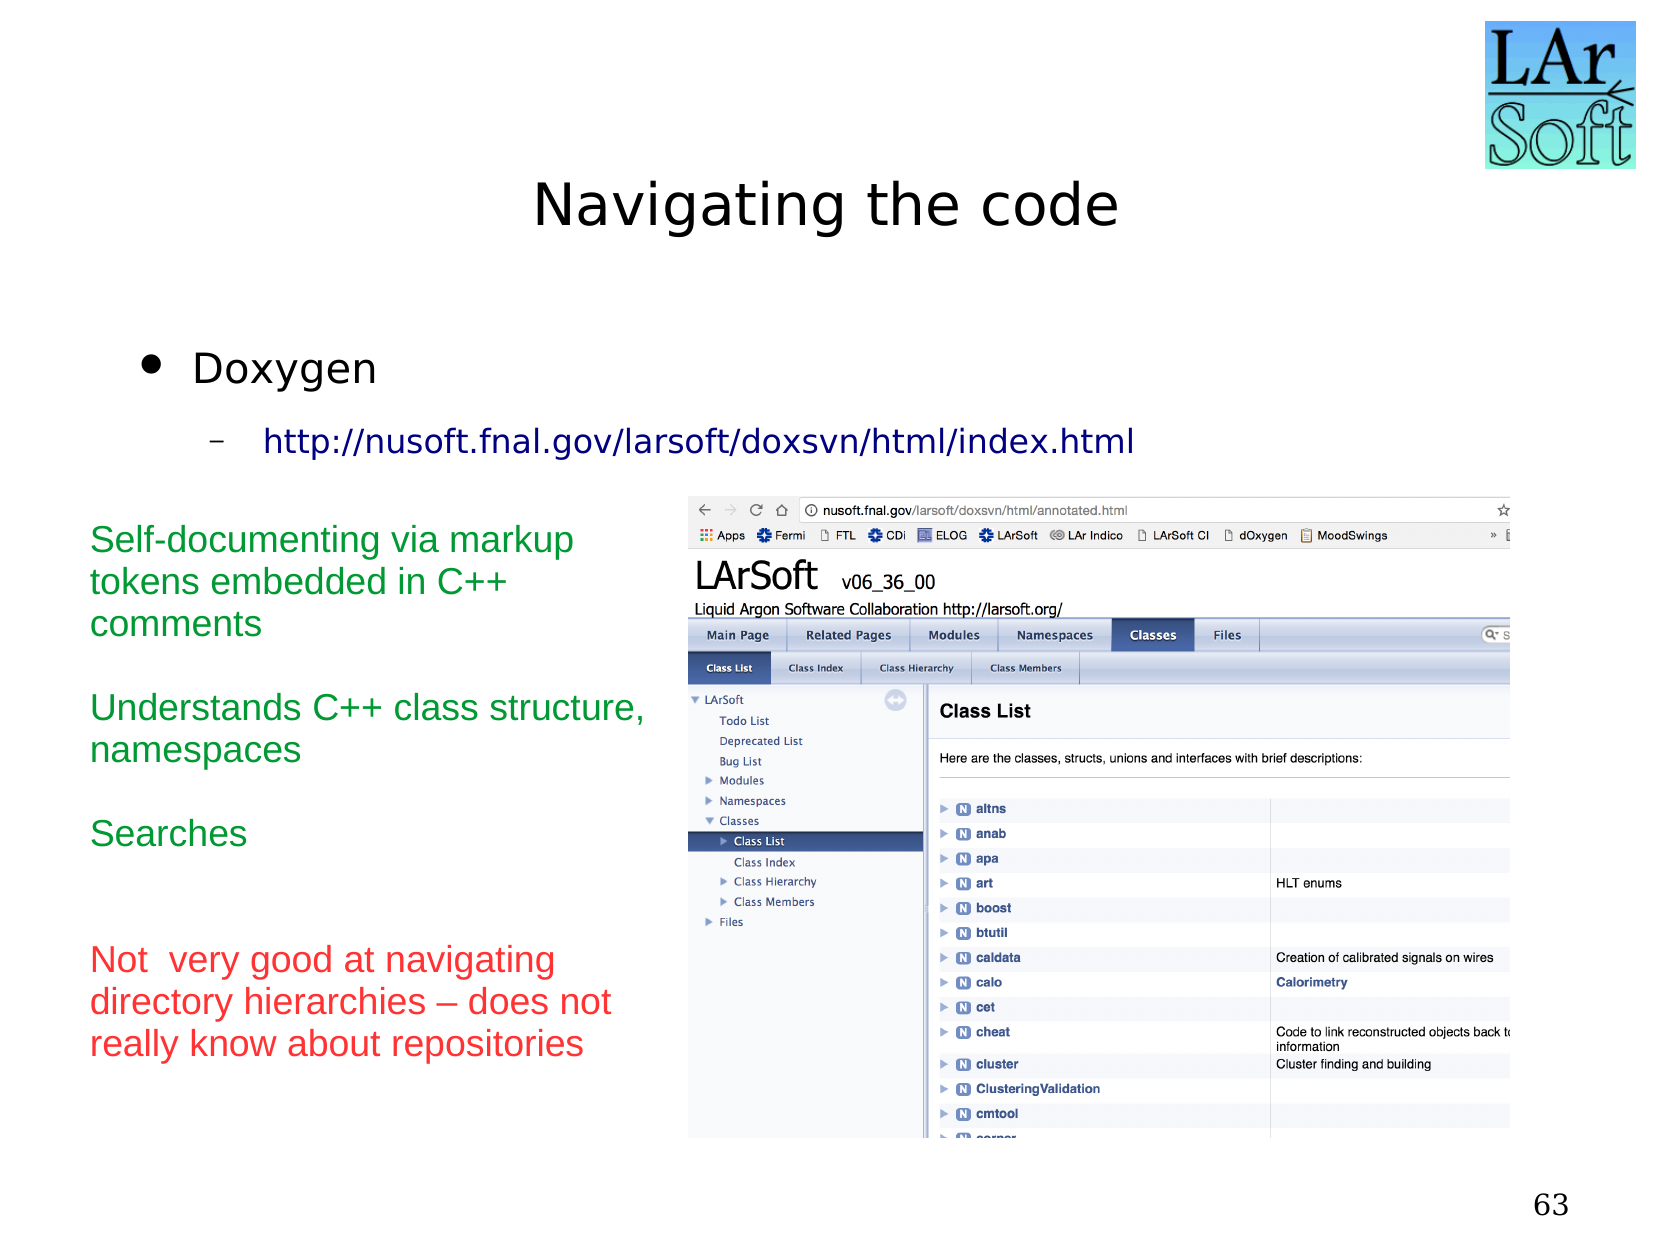

# Navigating the code
Doxygen
http://nusoft.fnal.gov/larsoft/doxsvn/html/index.html
Self-documenting via markup
tokens embedded in C++
comments
Understands C++ class structure,
namespaces
Searches
Not very good at navigating
directory hierarchies – does not
really know about repositories
63